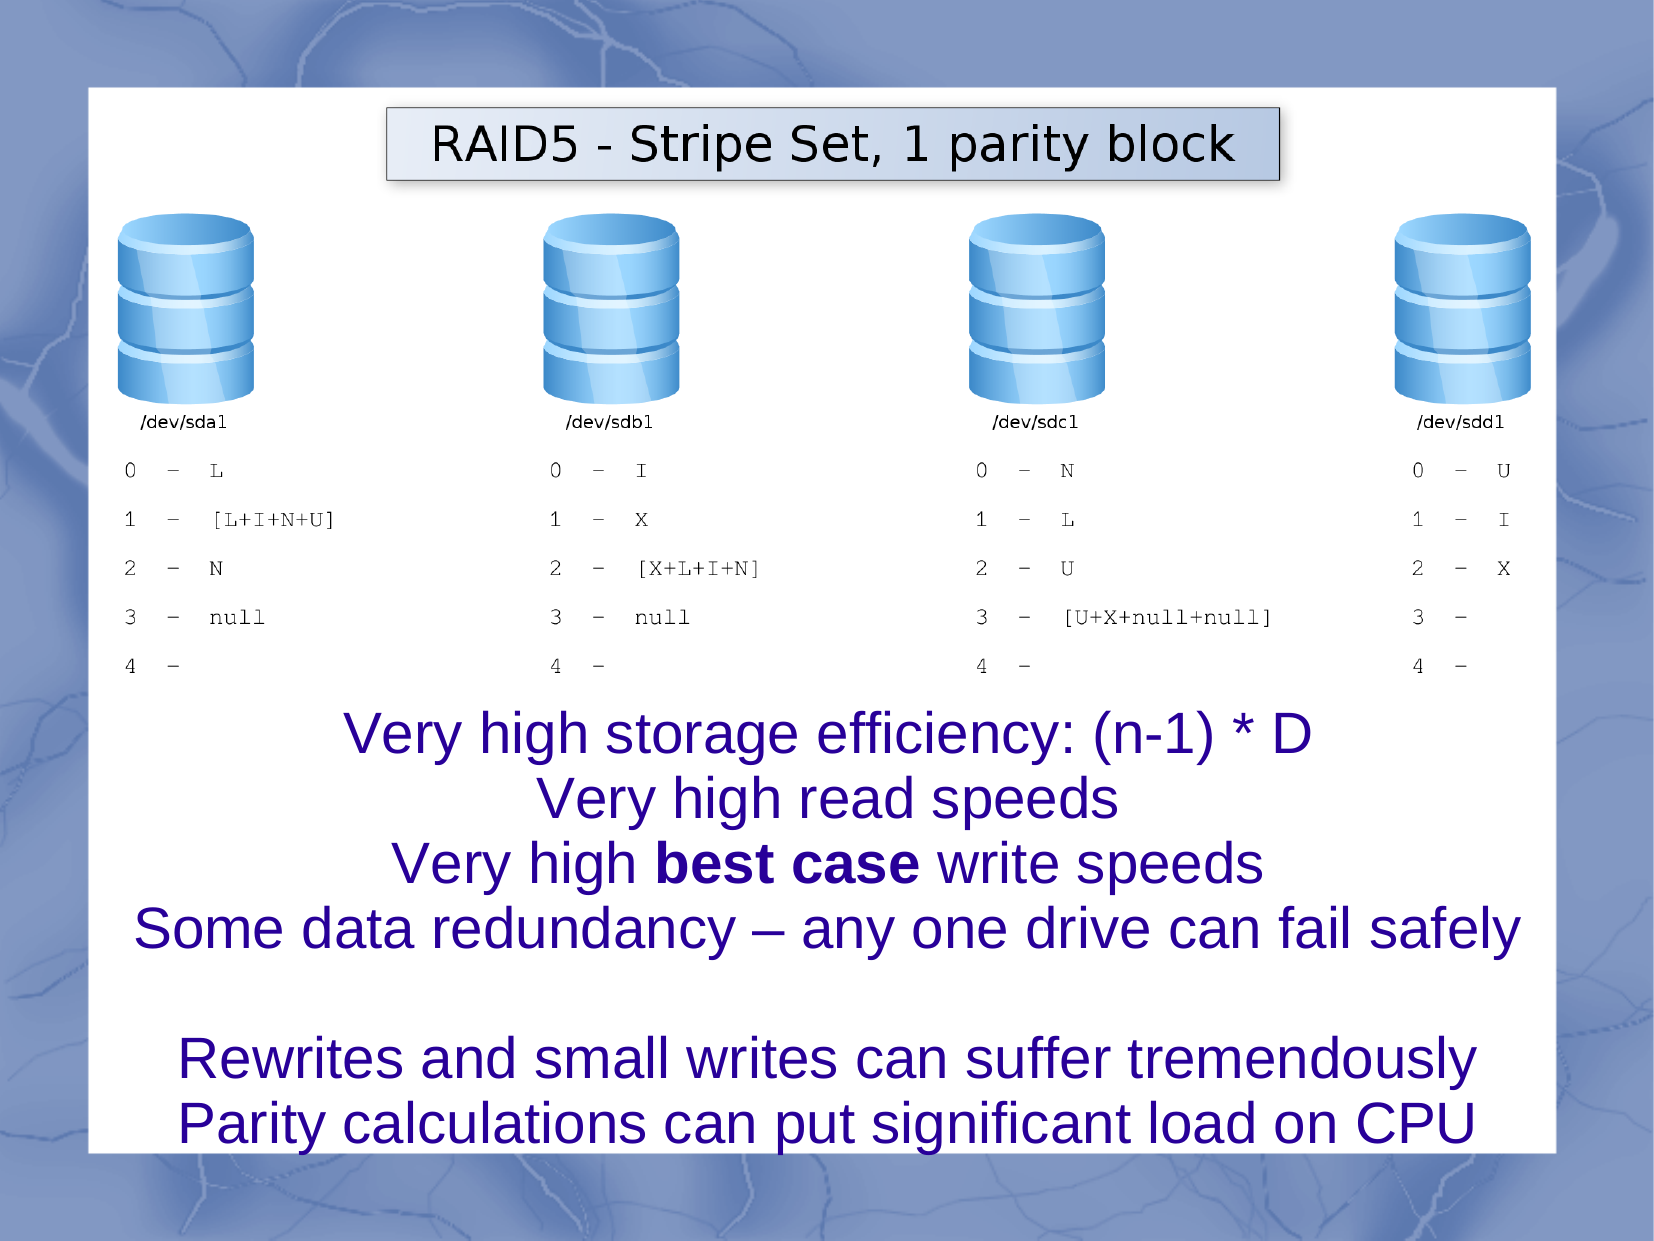

# Very high storage efficiency: (n-1) * D Very high read speeds Very high best case write speeds Some data redundancy – any one drive can fail safely Rewrites and small writes can suffer tremendously Parity calculations can put significant load on CPU